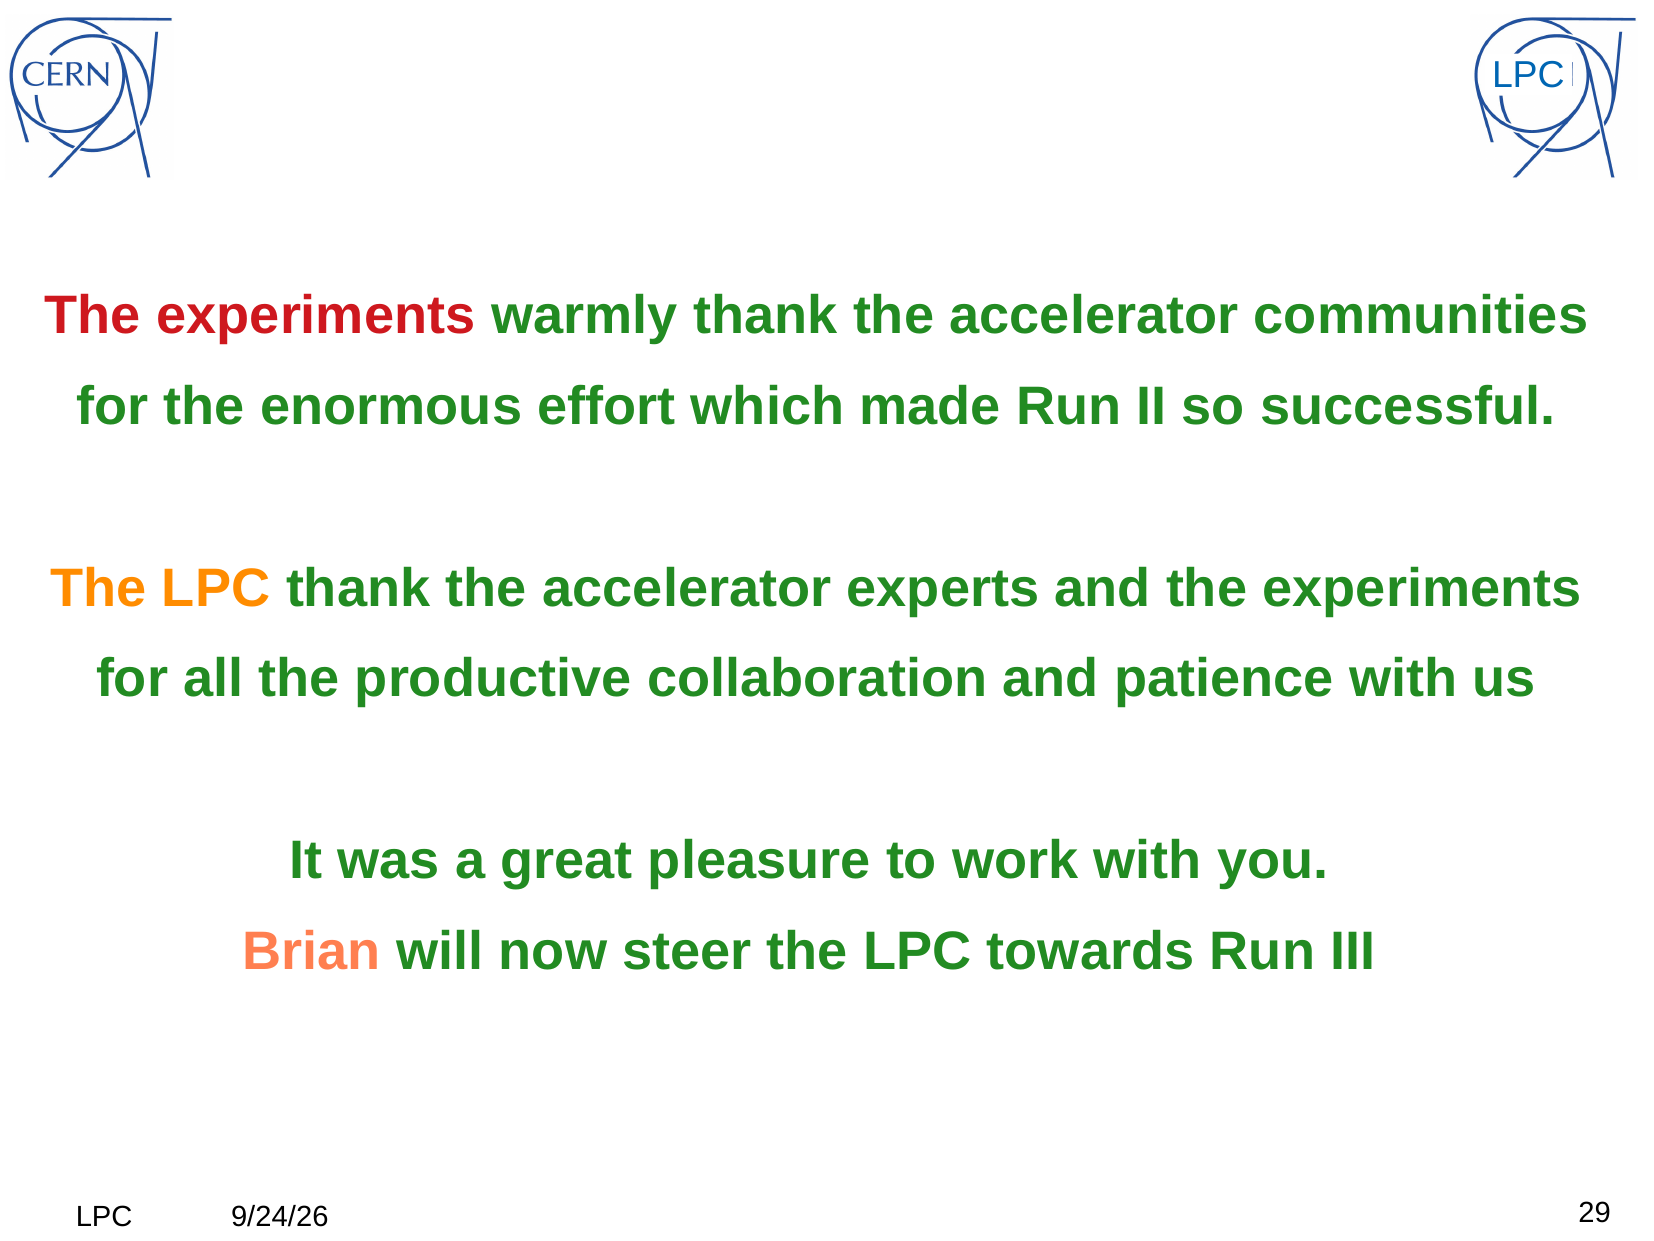

#
The experiments warmly thank the accelerator communities for the enormous effort which made Run II so successful.
The LPC thank the accelerator experts and the experiments for all the productive collaboration and patience with us
It was a great pleasure to work with you.
Brian will now steer the LPC towards Run III